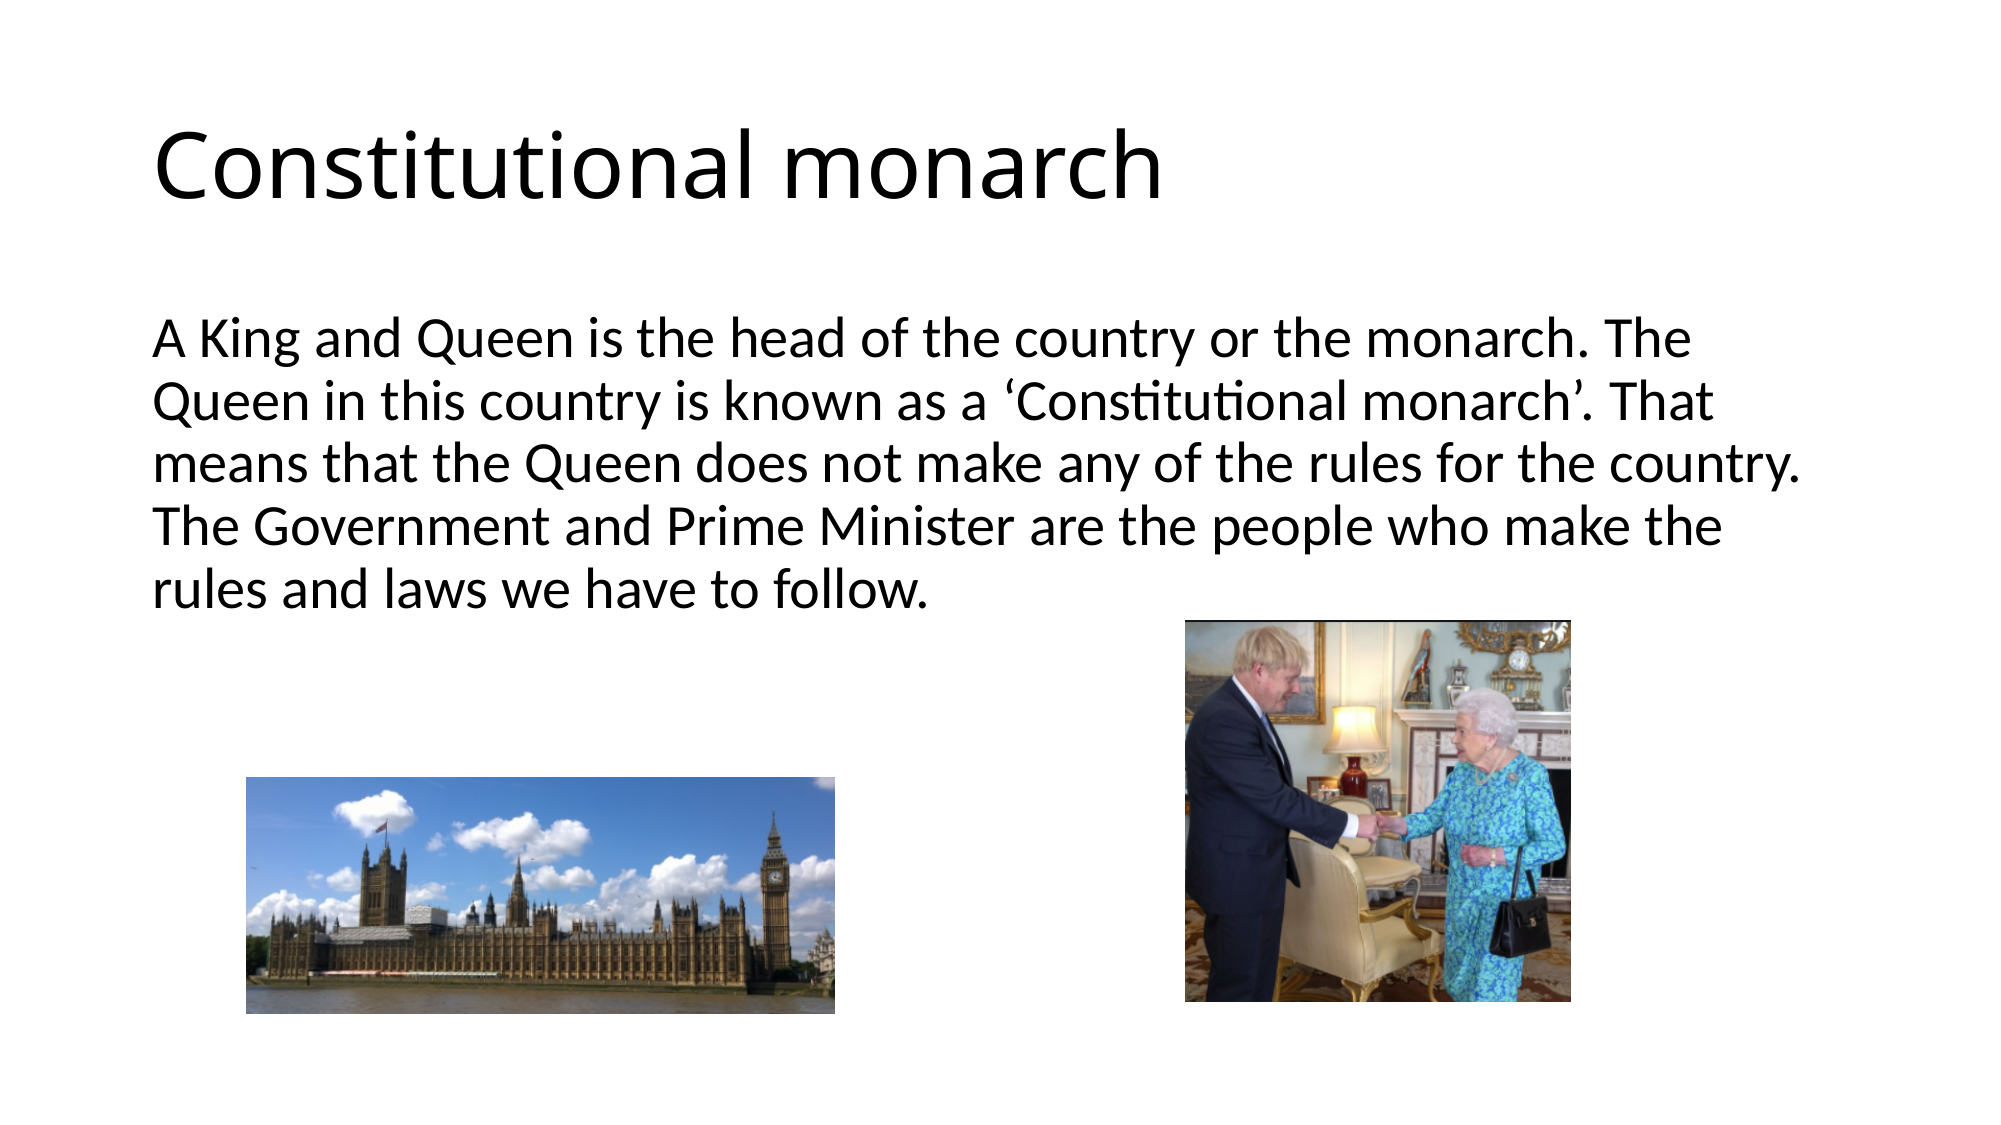

# Constitutional monarch
A King and Queen is the head of the country or the monarch. The Queen in this country is known as a ‘Constitutional monarch’. That means that the Queen does not make any of the rules for the country. The Government and Prime Minister are the people who make the rules and laws we have to follow.